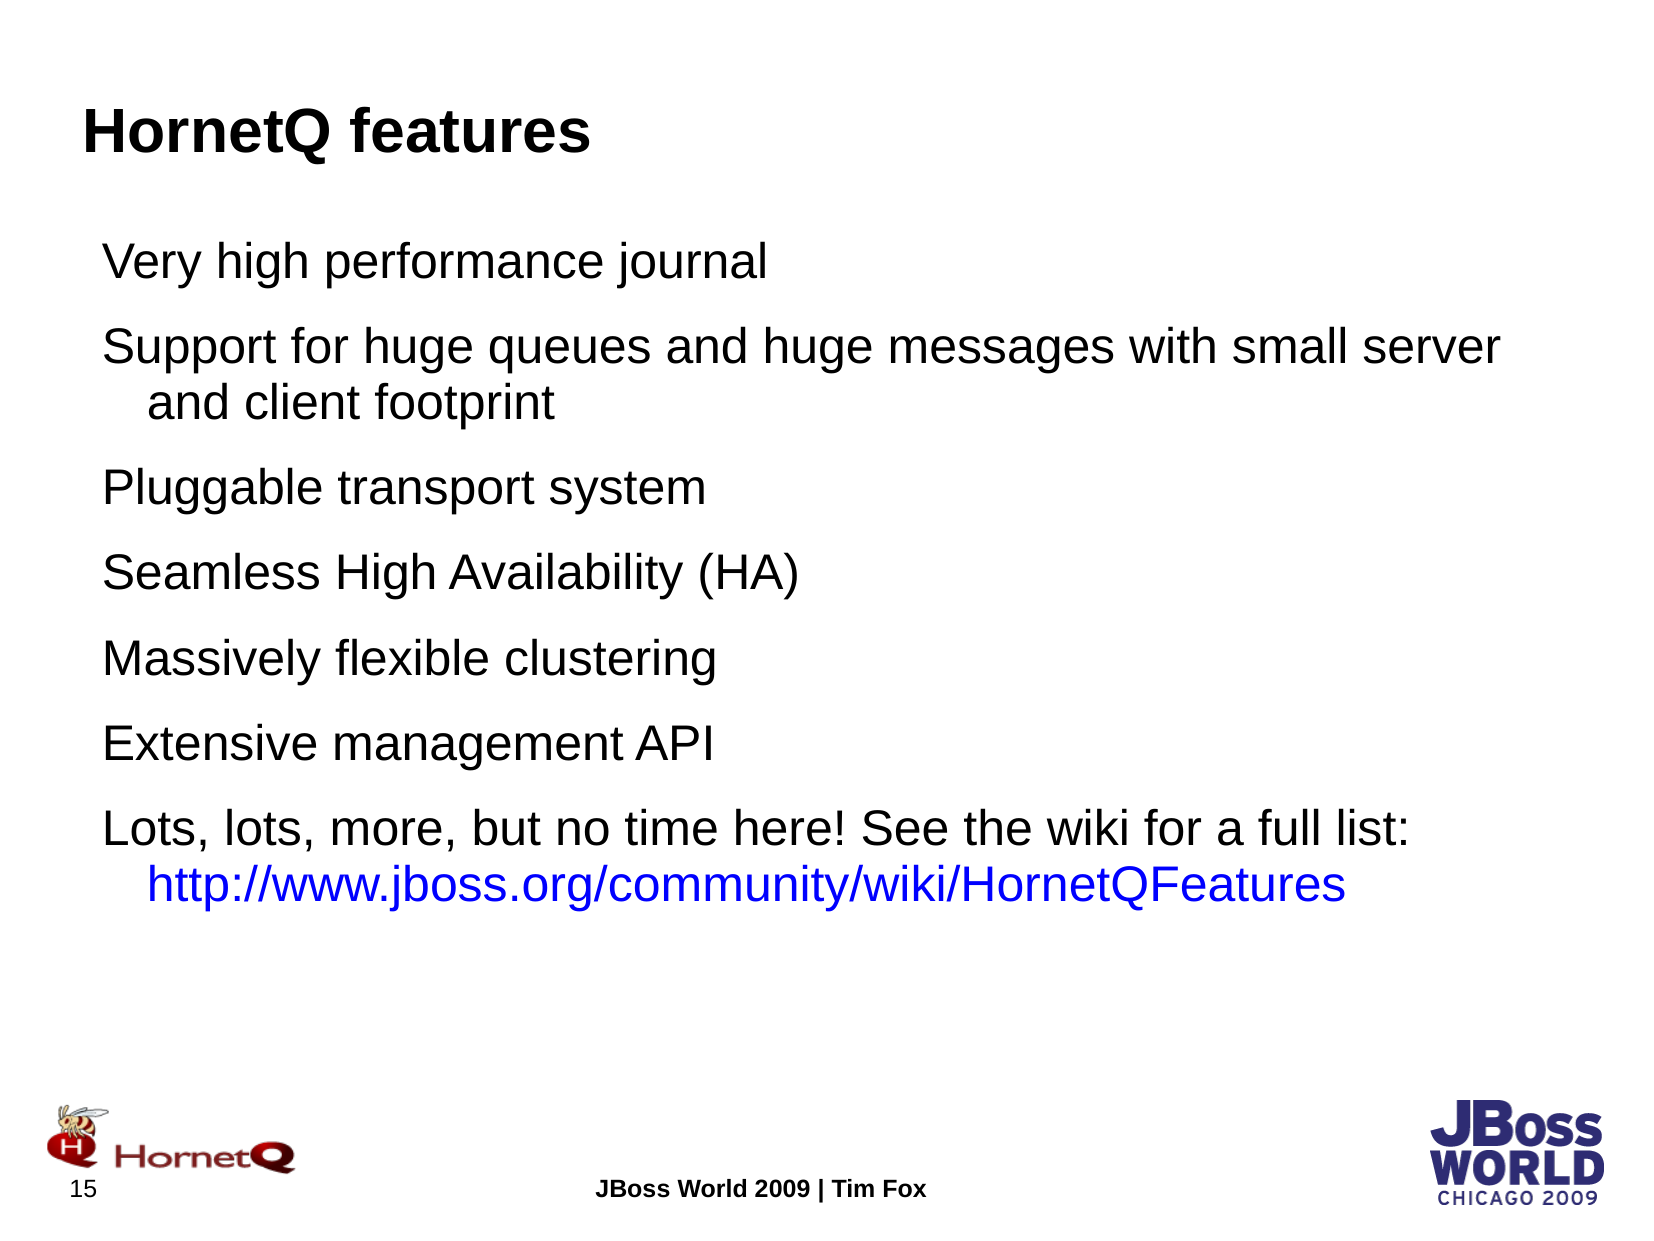

# HornetQ features
Very high performance journal
Support for huge queues and huge messages with small server and client footprint
Pluggable transport system
Seamless High Availability (HA)
Massively flexible clustering
Extensive management API
Lots, lots, more, but no time here! See the wiki for a full list:
http://www.jboss.org/community/wiki/HornetQFeatures